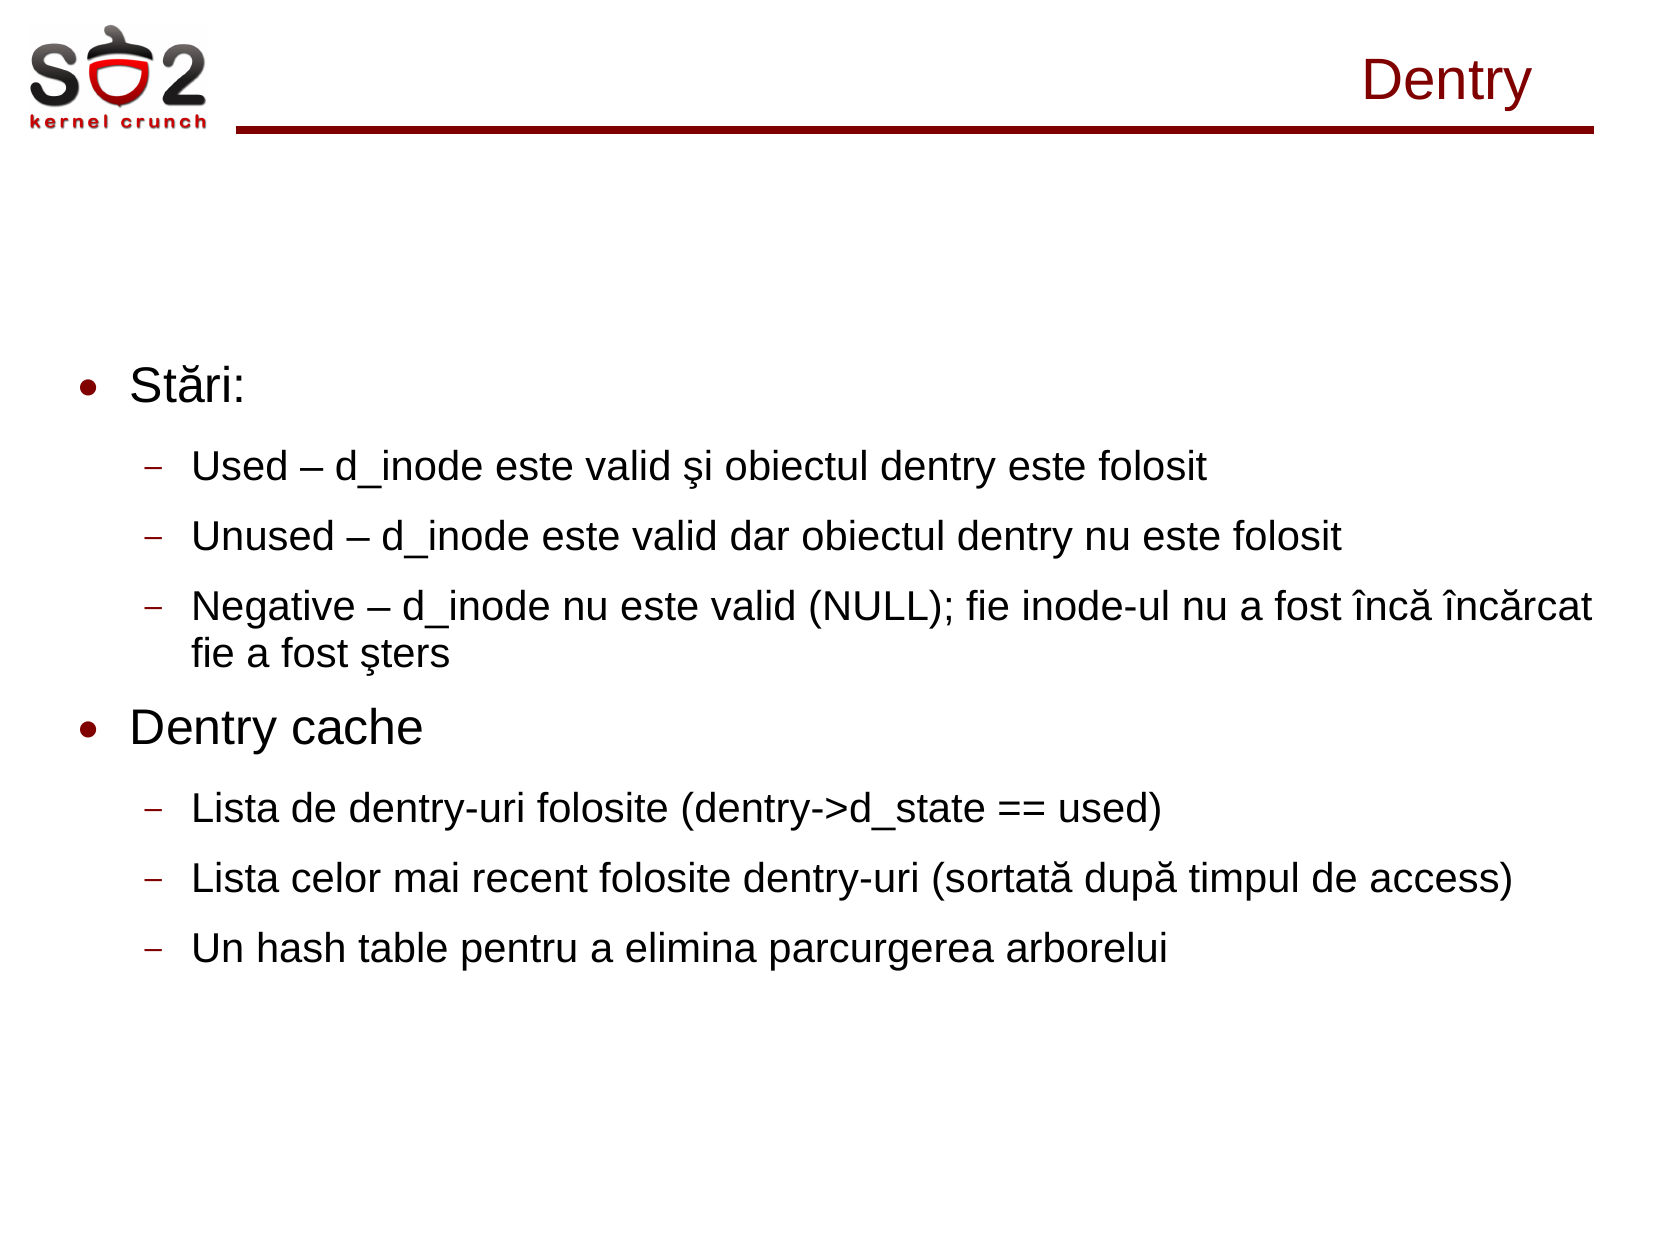

# Dentry
Stări:
Used – d_inode este valid şi obiectul dentry este folosit
Unused – d_inode este valid dar obiectul dentry nu este folosit
Negative – d_inode nu este valid (NULL); fie inode-ul nu a fost încă încărcat fie a fost şters
Dentry cache
Lista de dentry-uri folosite (dentry->d_state == used)
Lista celor mai recent folosite dentry-uri (sortată după timpul de access)
Un hash table pentru a elimina parcurgerea arborelui